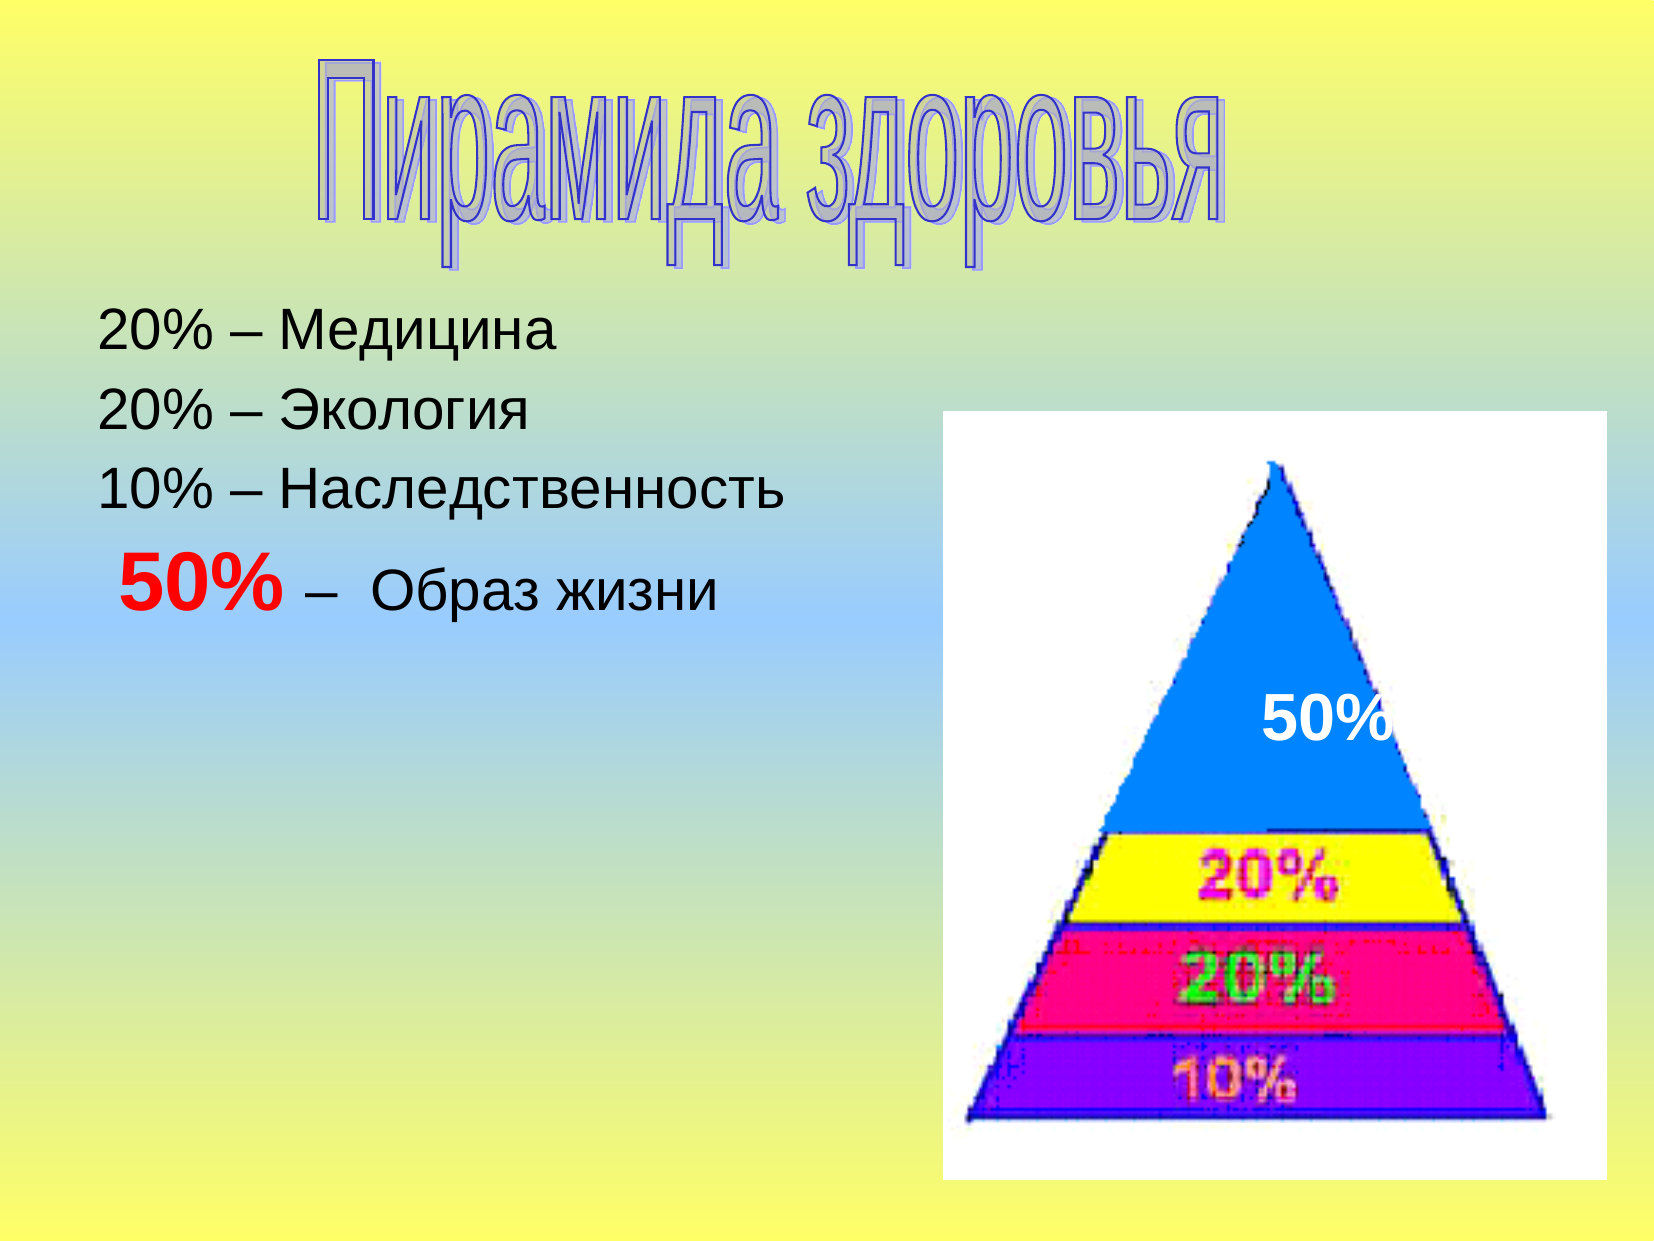

#
Пирамида здоровья
20% – Медицина
20% – Экология
10% – Наследственность
 50% – Образ жизни
50%